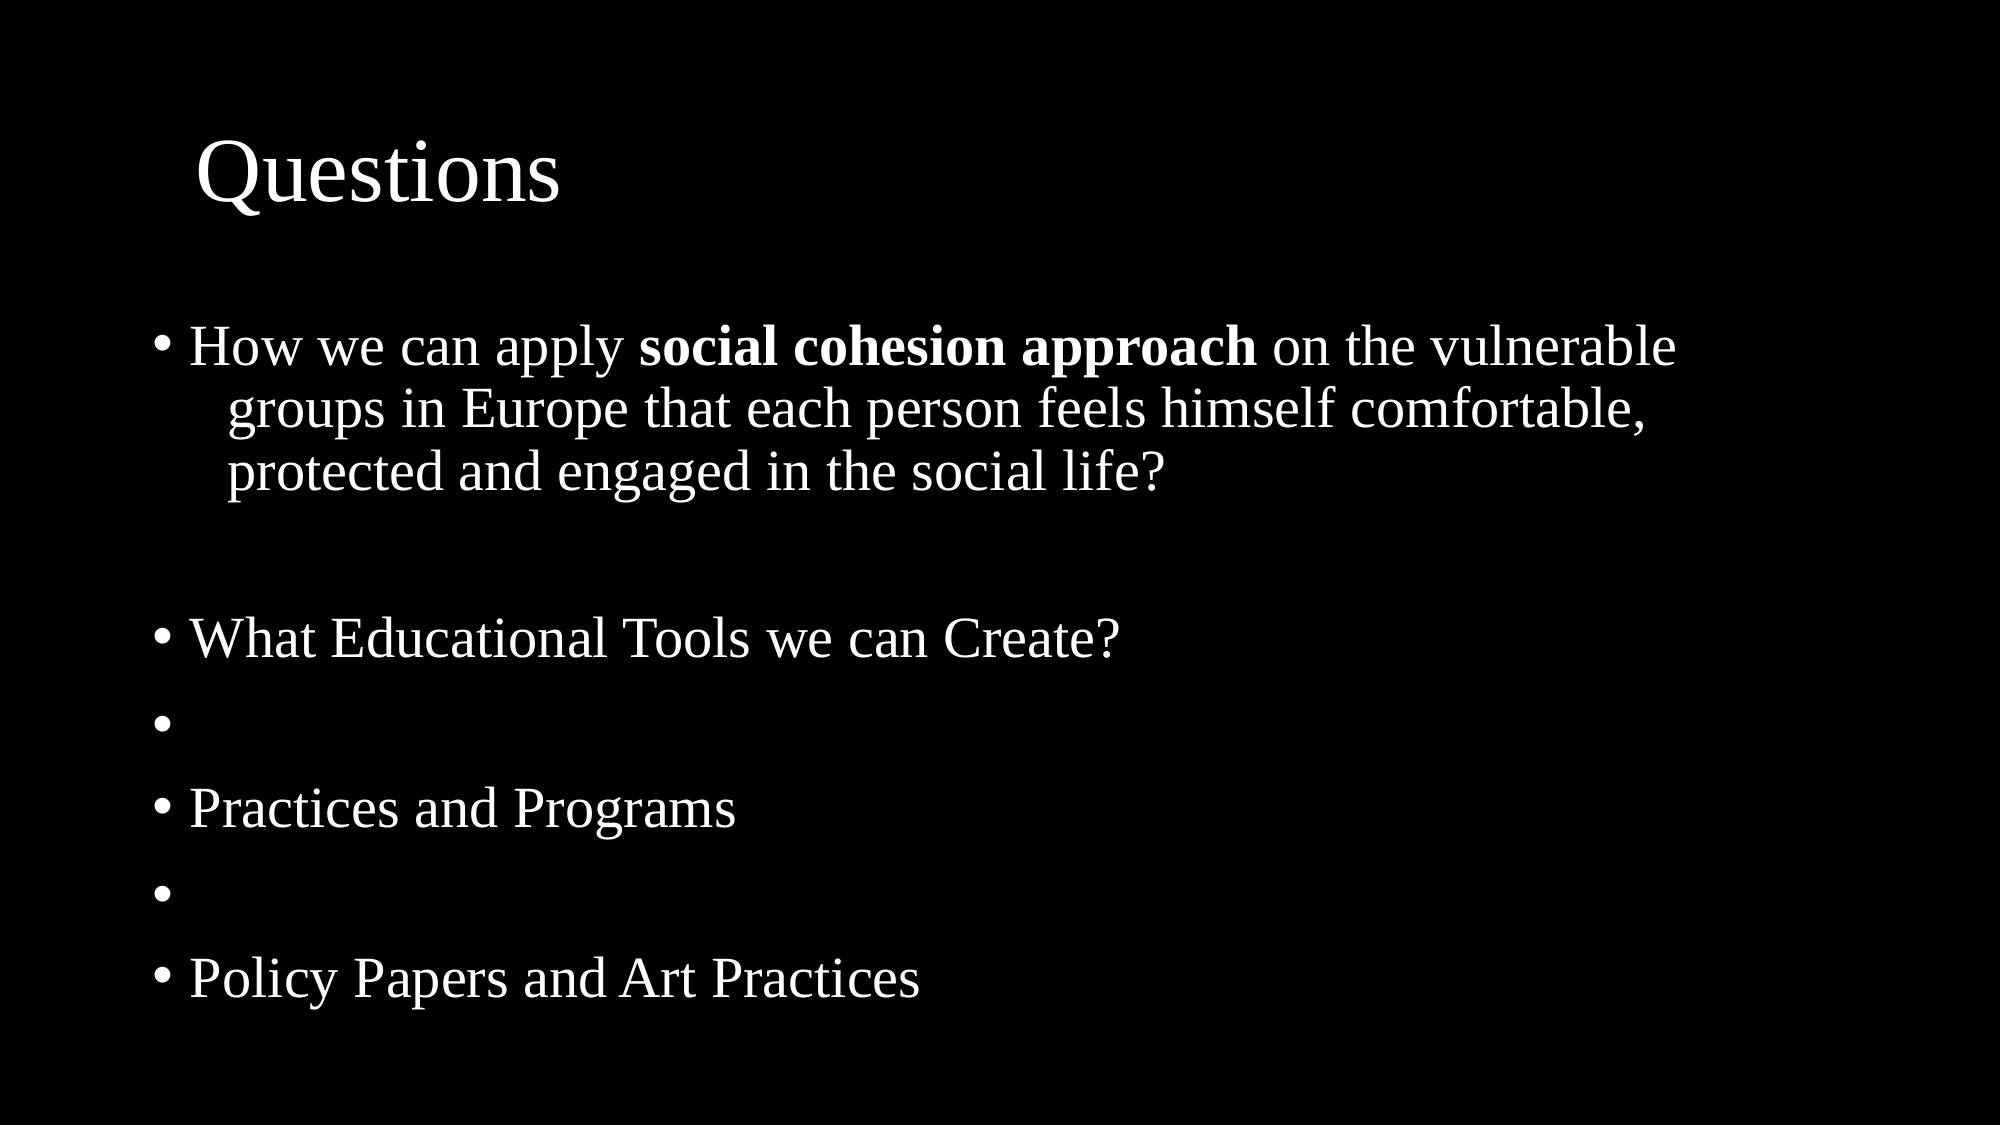

# Questions
How we can apply social cohesion approach on the vulnerable groups in Europe that each person feels himself comfortable, protected and engaged in the social life?
What Educational Tools we can Create?
Practices and Programs
Policy Papers and Art Practices